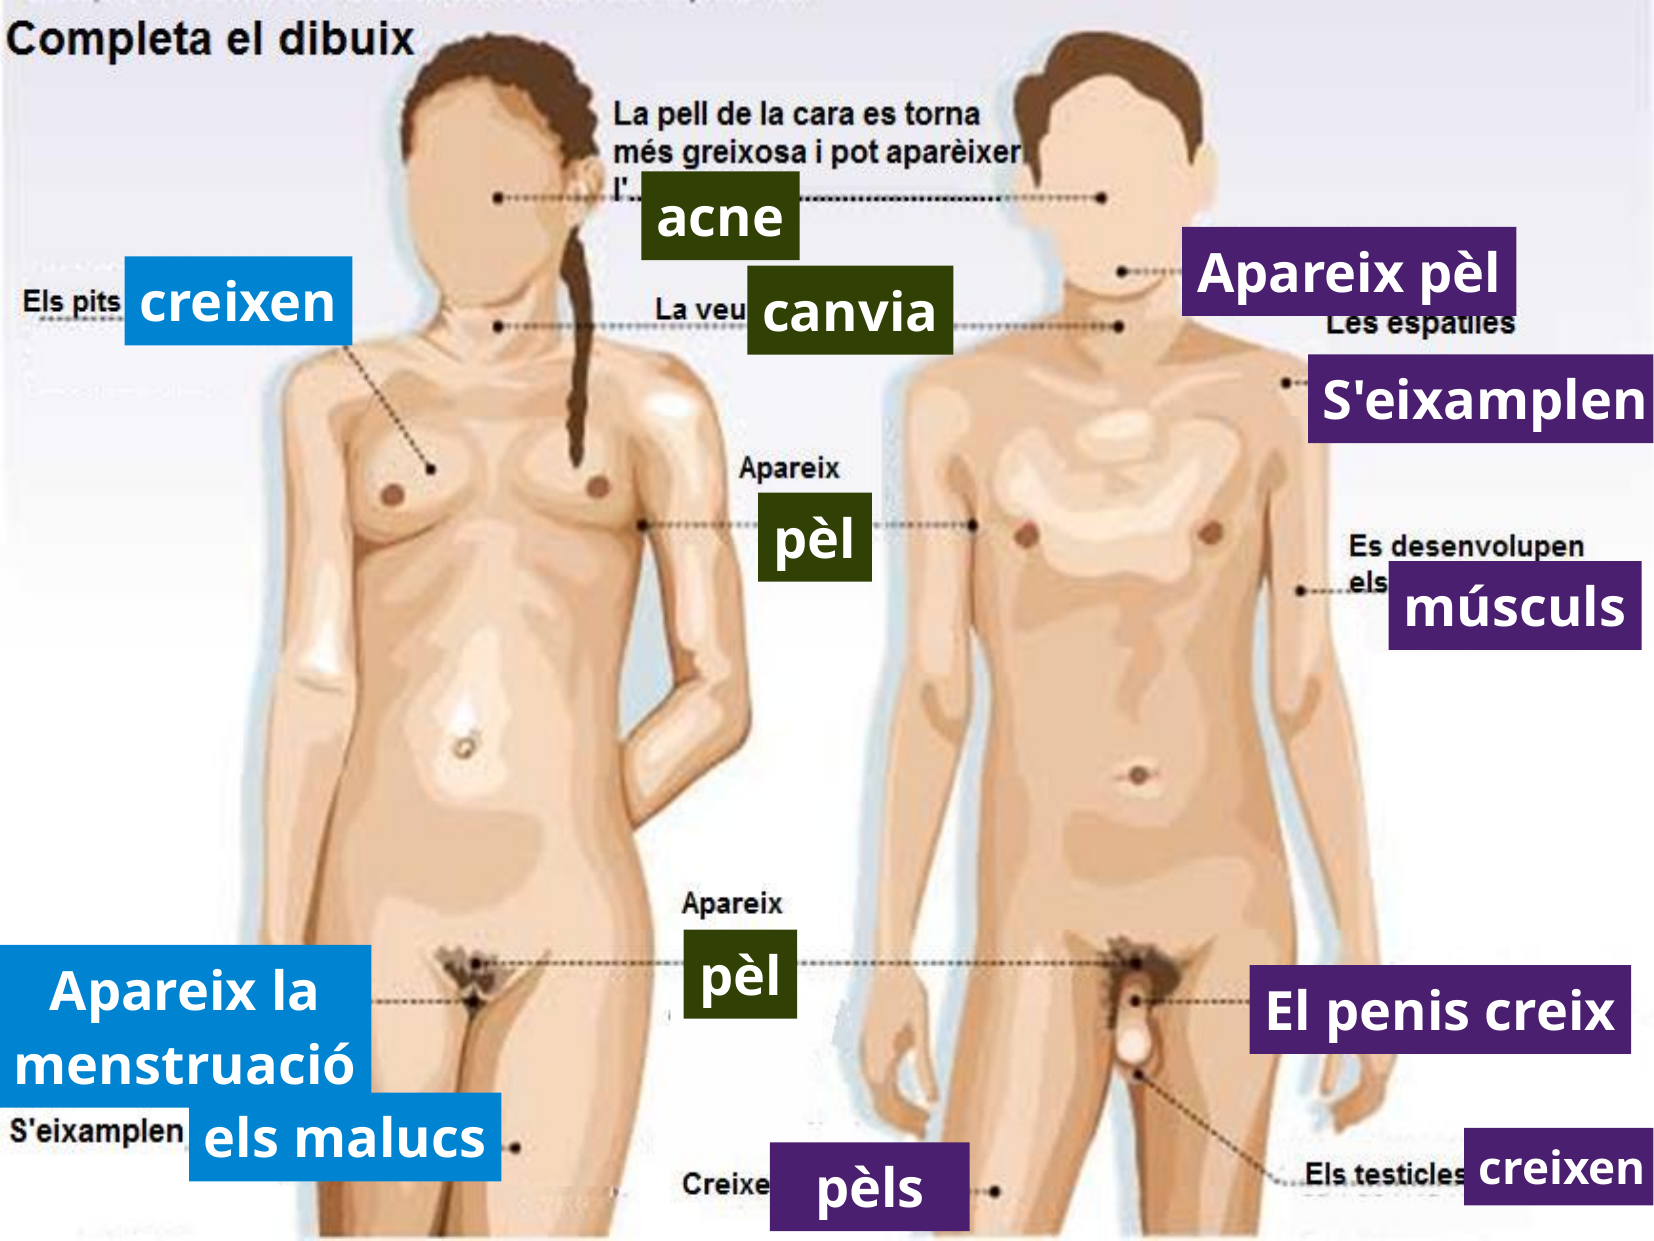

acne
Apareix pèl
creixen
canvia
S'eixamplen
pèl
músculs
pèl
Apareix la
menstruació
El penis creix
els malucs
creixen
pèls